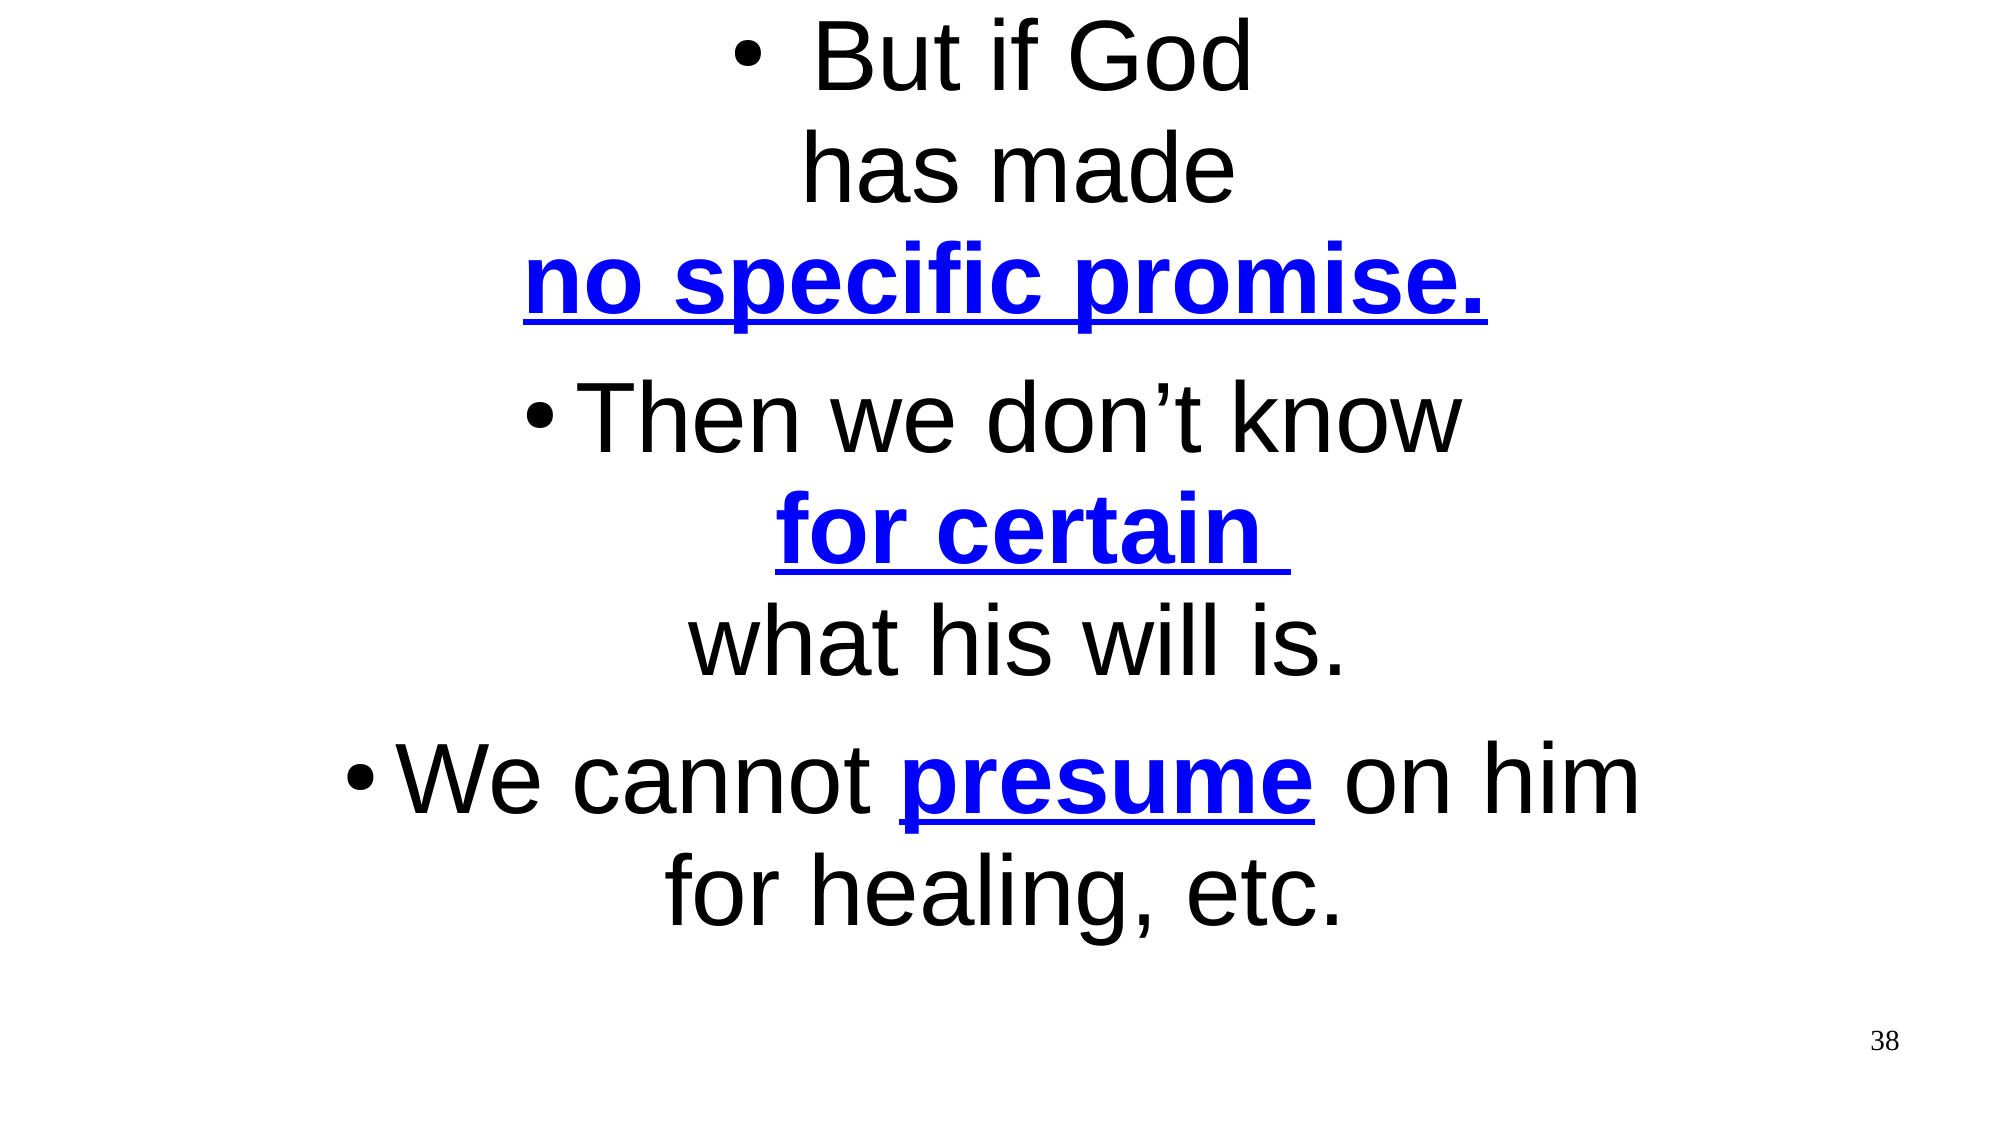

# But if God has made no specific promise.
Then we don’t know
for certain
what his will is.
We cannot presume on him
for healing, etc.
38